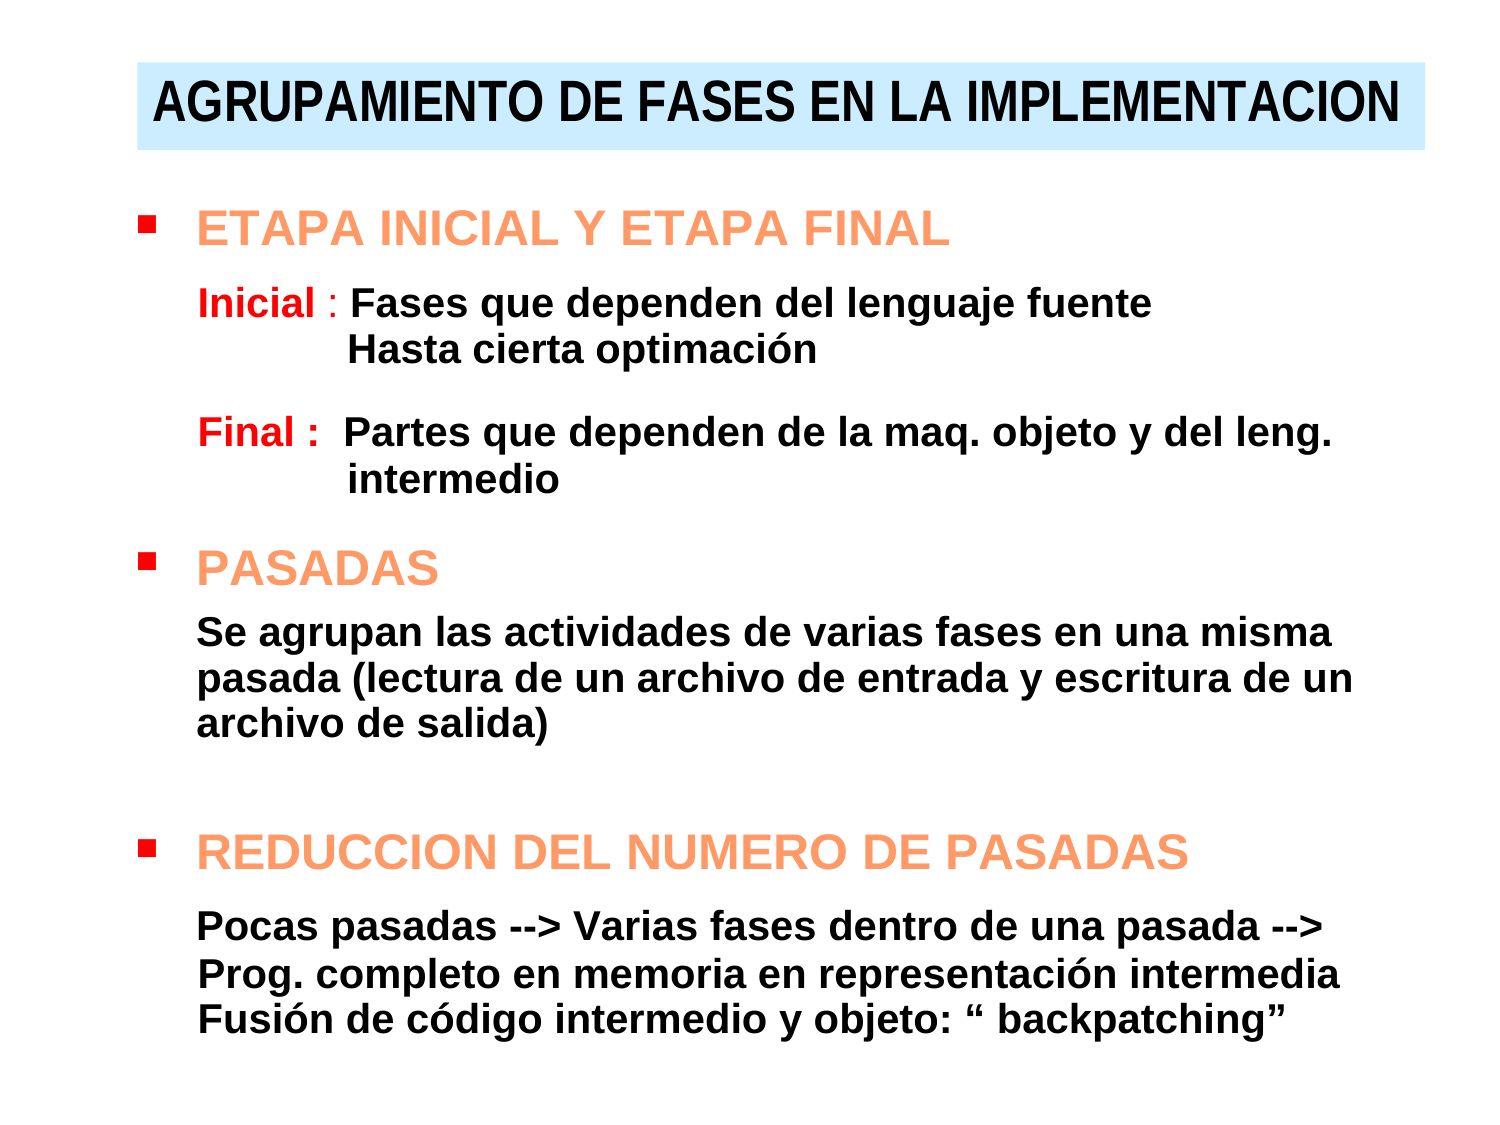

AGRUPAMIENTO DE FASES EN LA IMPLEMENTACION
# ETAPA INICIAL Y ETAPA FINAL
 Inicial : Fases que dependen del lenguaje fuente
 Hasta cierta optimación
 Final : Partes que dependen de la maq. objeto y del leng.
 intermedio
PASADAS
 Se agrupan las actividades de varias fases en una misma pasada (lectura de un archivo de entrada y escritura de un archivo de salida)
REDUCCION DEL NUMERO DE PASADAS
 Pocas pasadas --> Varias fases dentro de una pasada -->
 Prog. completo en memoria en representación intermedia
 Fusión de código intermedio y objeto: “ backpatching”
Año 2004
33